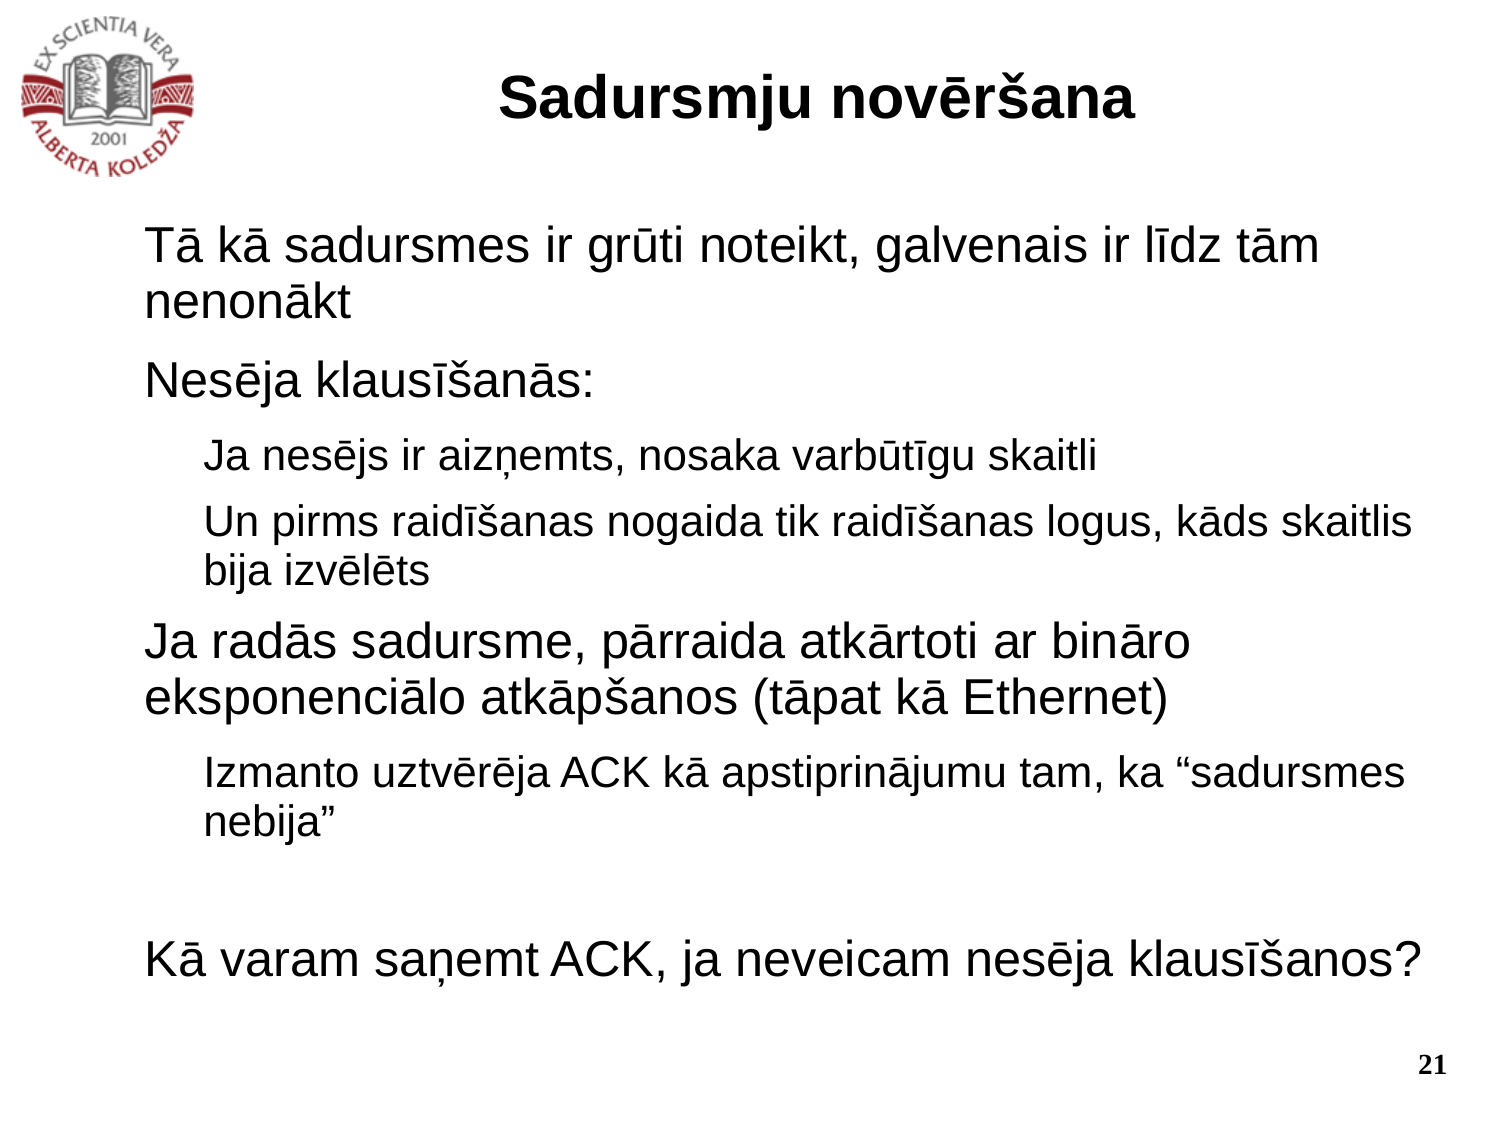

# Sadursmju novēršana
Tā kā sadursmes ir grūti noteikt, galvenais ir līdz tām nenonākt
Nesēja klausīšanās:
Ja nesējs ir aizņemts, nosaka varbūtīgu skaitli
Un pirms raidīšanas nogaida tik raidīšanas logus, kāds skaitlis bija izvēlēts
Ja radās sadursme, pārraida atkārtoti ar bināro eksponenciālo atkāpšanos (tāpat kā Ethernet)
Izmanto uztvērēja ACK kā apstiprinājumu tam, ka “sadursmes nebija”
Kā varam saņemt ACK, ja neveicam nesēja klausīšanos?